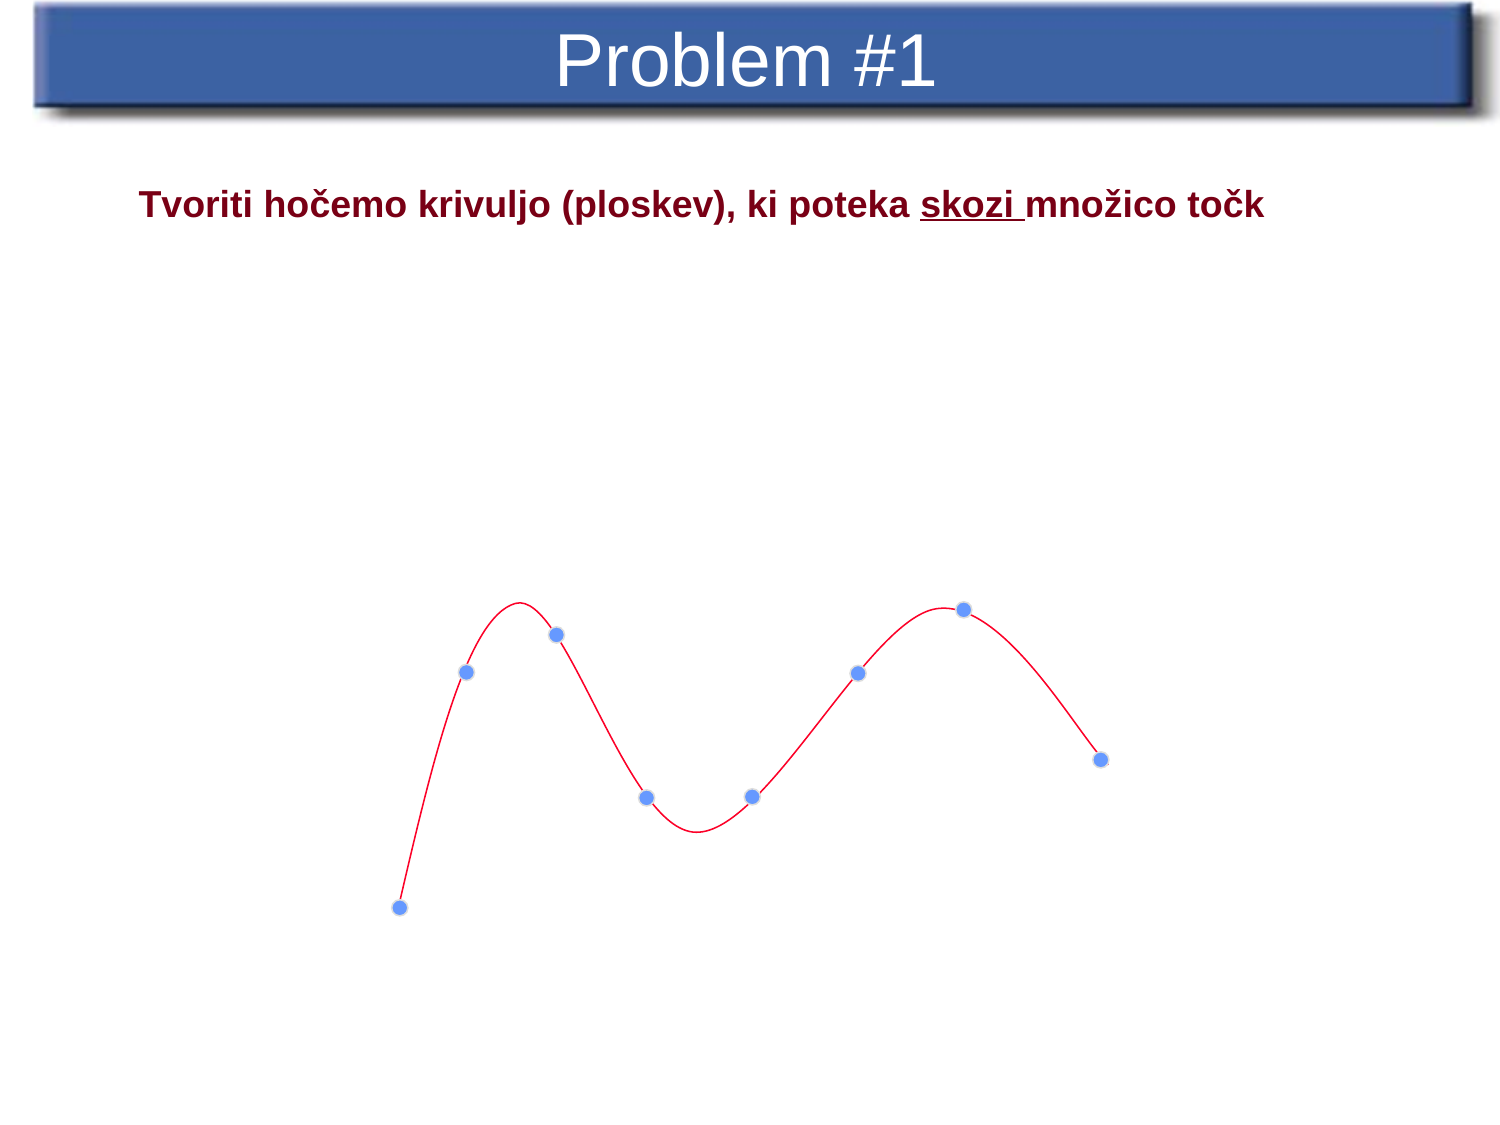

# Problem #1
Tvoriti hočemo krivuljo (ploskev), ki poteka skozi množico točk